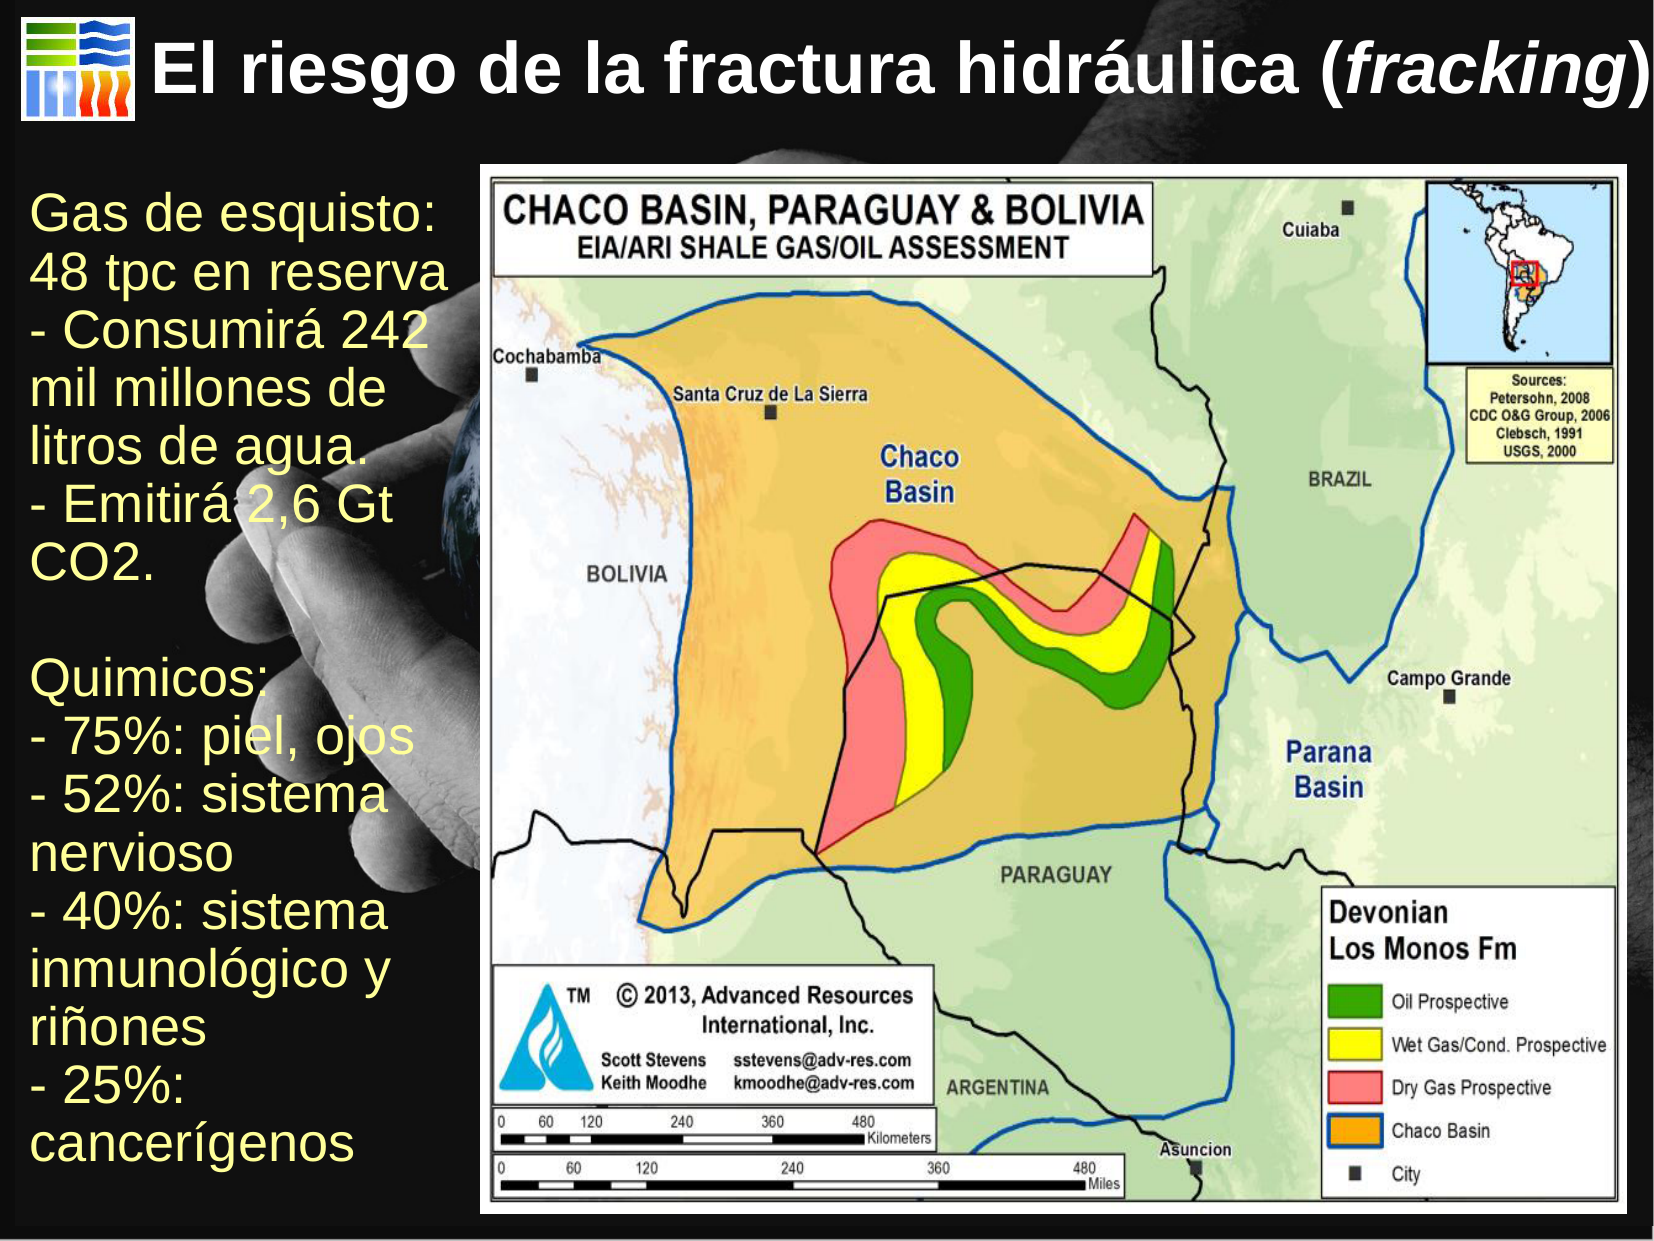

# El riesgo de la fractura hidráulica (fracking)
Gas de esquisto: 48 tpc en reserva
- Consumirá 242 mil millones de litros de agua.
- Emitirá 2,6 Gt CO2.
Quimicos:
- 75%: piel, ojos
- 52%: sistema nervioso
- 40%: sistema inmunológico y riñones
- 25%: cancerígenos